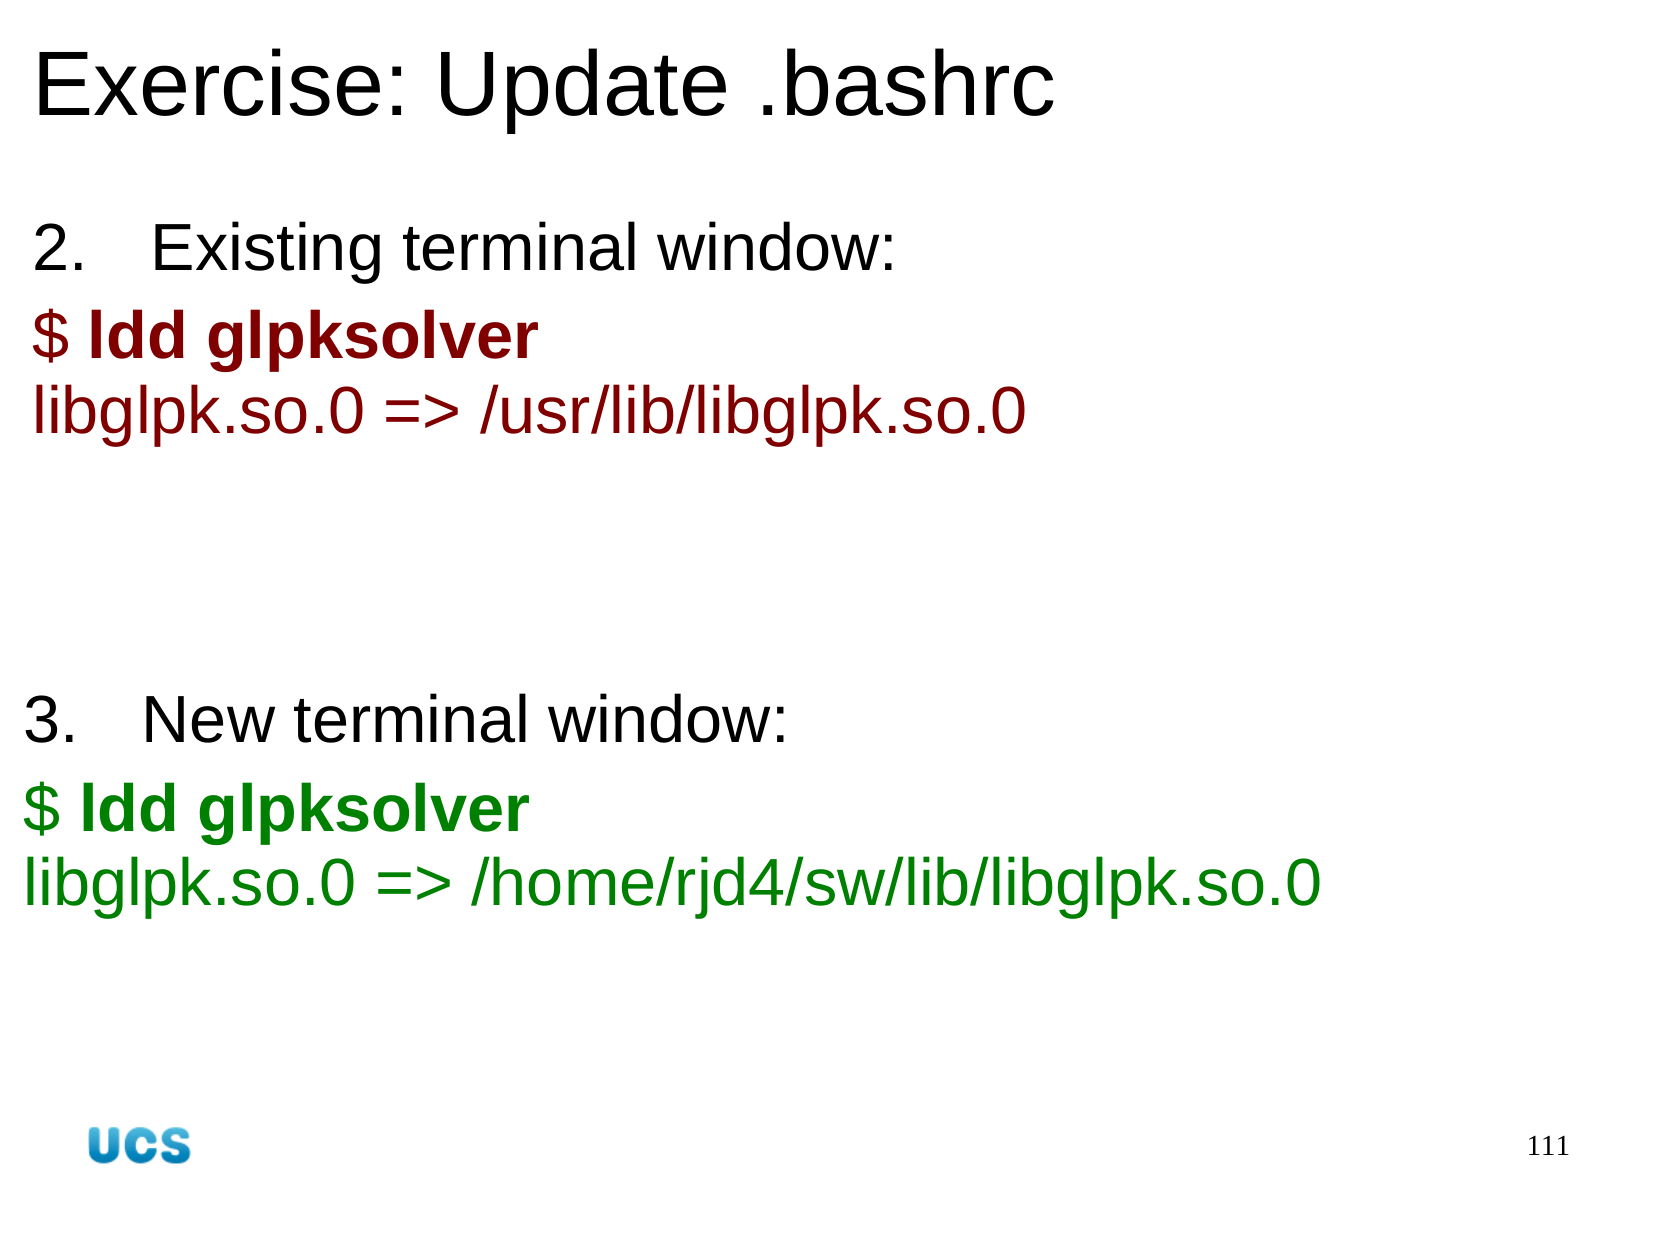

Exercise: Update .bashrc
2.
Existing terminal window:
$ ldd glpksolver
libglpk.so.0 => /usr/lib/libglpk.so.0
3.
New terminal window:
$ ldd glpksolver
libglpk.so.0 => /home/rjd4/sw/lib/libglpk.so.0
111